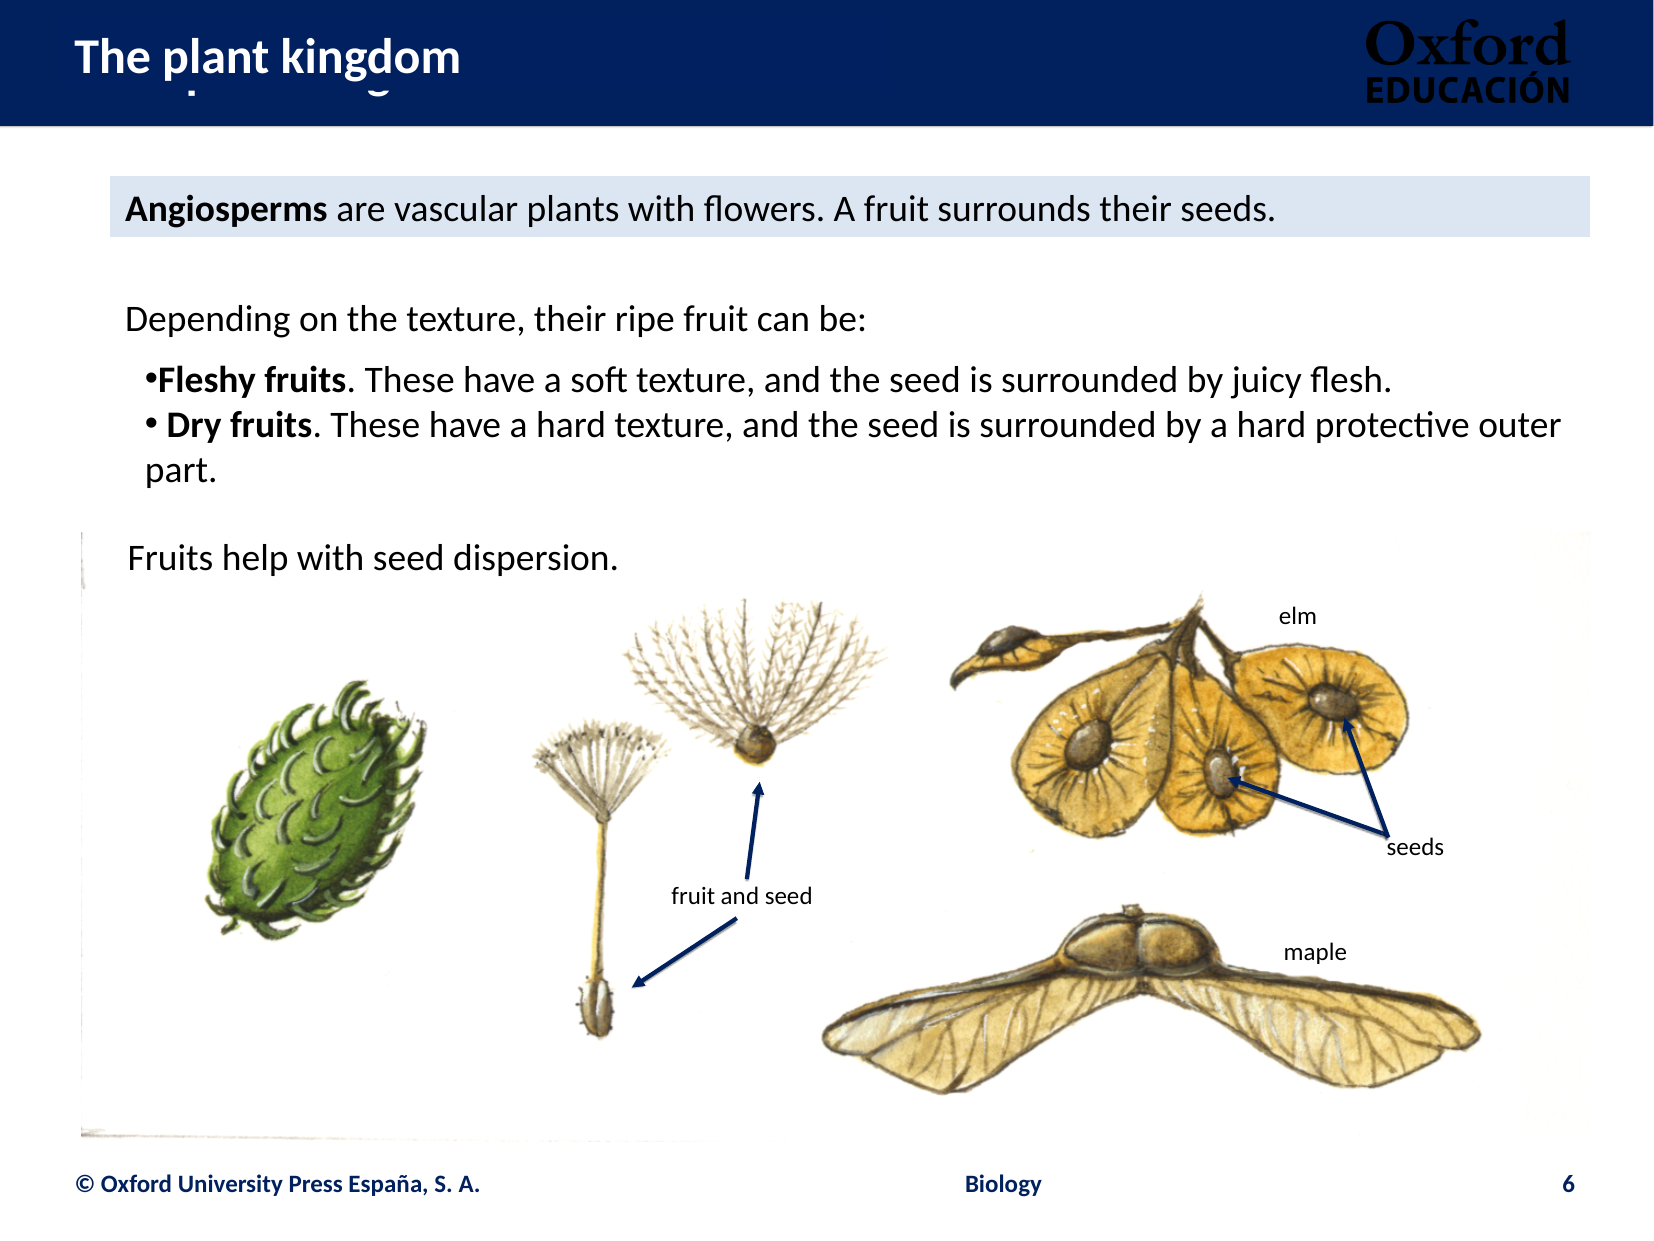

The plant kingdom
Angiosperms are vascular plants with flowers. A fruit surrounds their seeds.
Depending on the texture, their ripe fruit can be:
Fleshy fruits. These have a soft texture, and the seed is surrounded by juicy flesh.
 Dry fruits. These have a hard texture, and the seed is surrounded by a hard protective outer part.
Fruits help with seed dispersion.
elm
seeds
fruit and seed
maple
© Oxford University Press España, S. A.
Biology